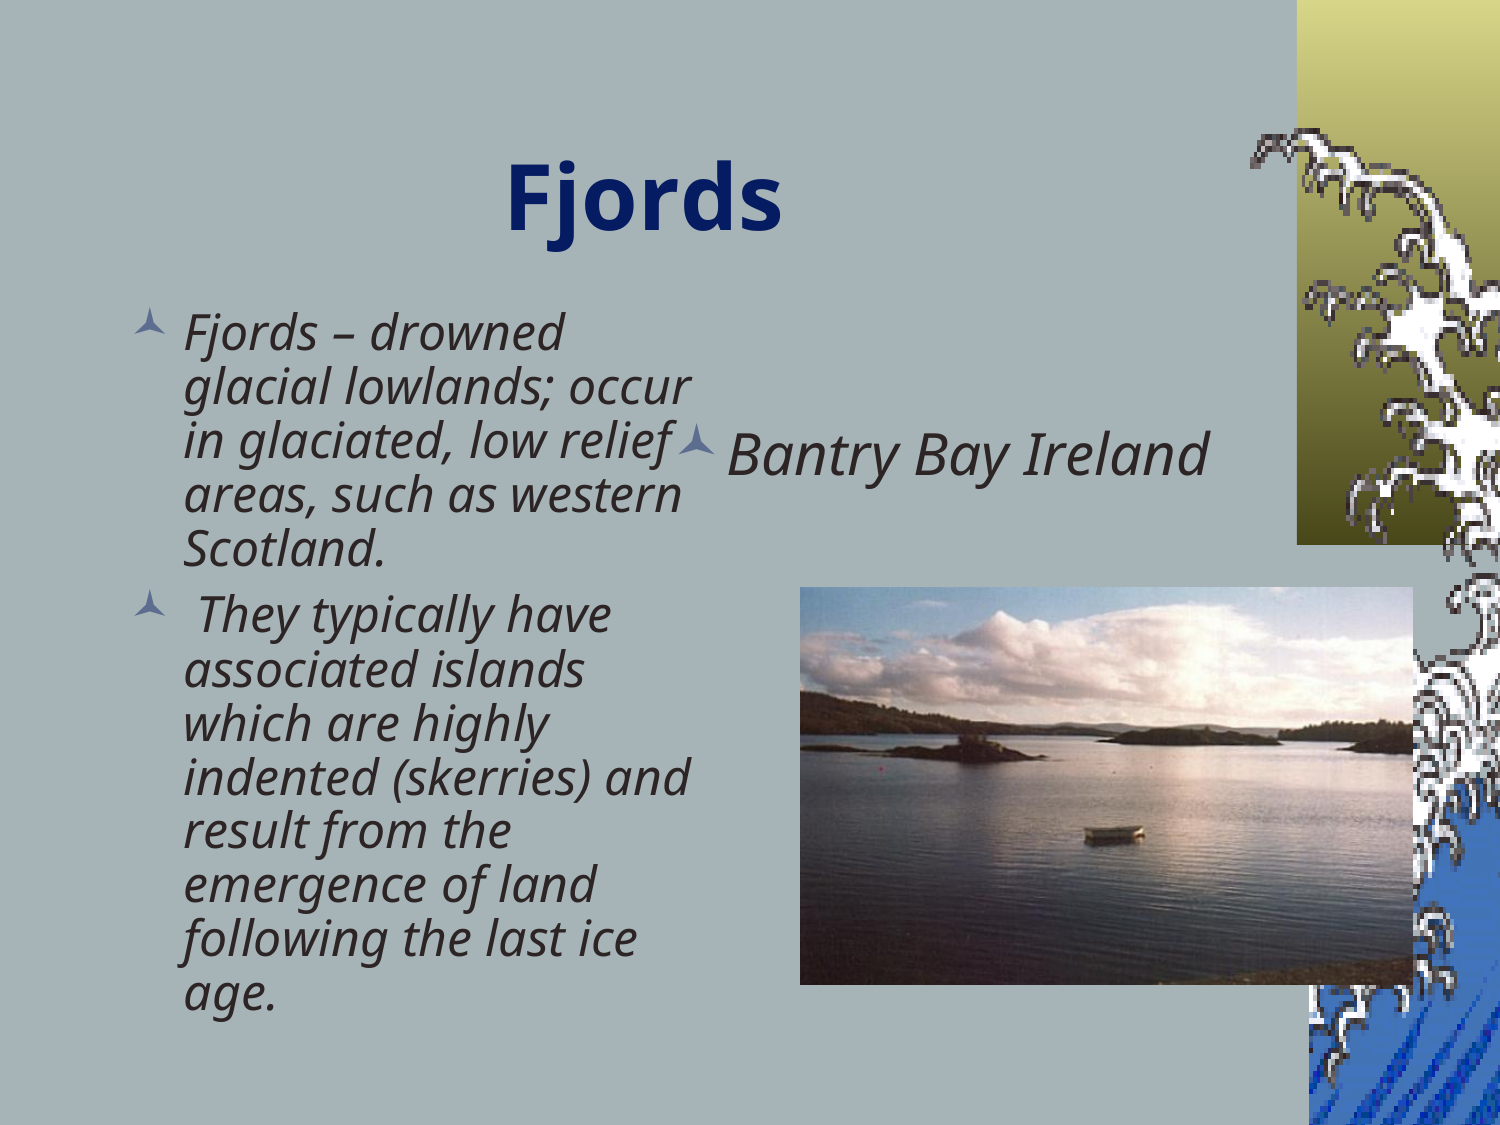

# Fjords
Fjords – drowned glacial lowlands; occur in glaciated, low relief areas, such as western Scotland.
 They typically have associated islands which are highly indented (skerries) and result from the emergence of land following the last ice age.
Bantry Bay Ireland